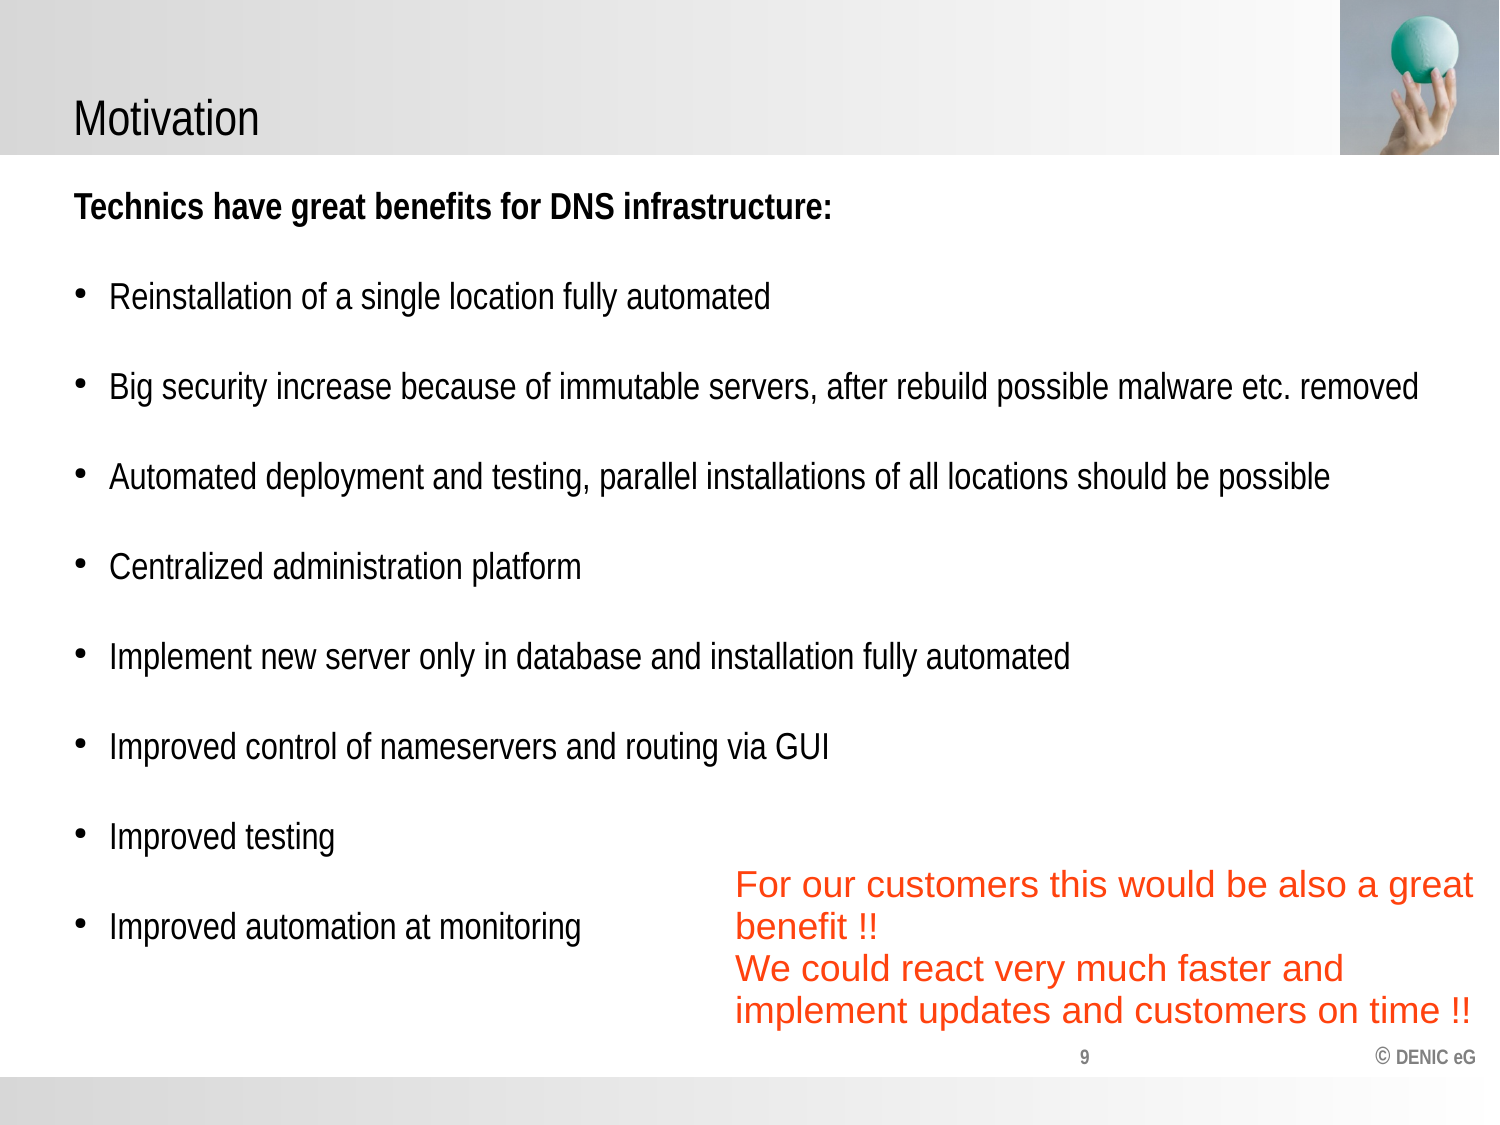

Motivation
Technics have great benefits for DNS infrastructure:
Reinstallation of a single location fully automated
Big security increase because of immutable servers, after rebuild possible malware etc. removed
Automated deployment and testing, parallel installations of all locations should be possible
Centralized administration platform
Implement new server only in database and installation fully automated
Improved control of nameservers and routing via GUI
Improved testing
Improved automation at monitoring
For our customers this would be also a great
benefit !!
We could react very much faster and
implement updates and customers on time !!
 © DENIC eG